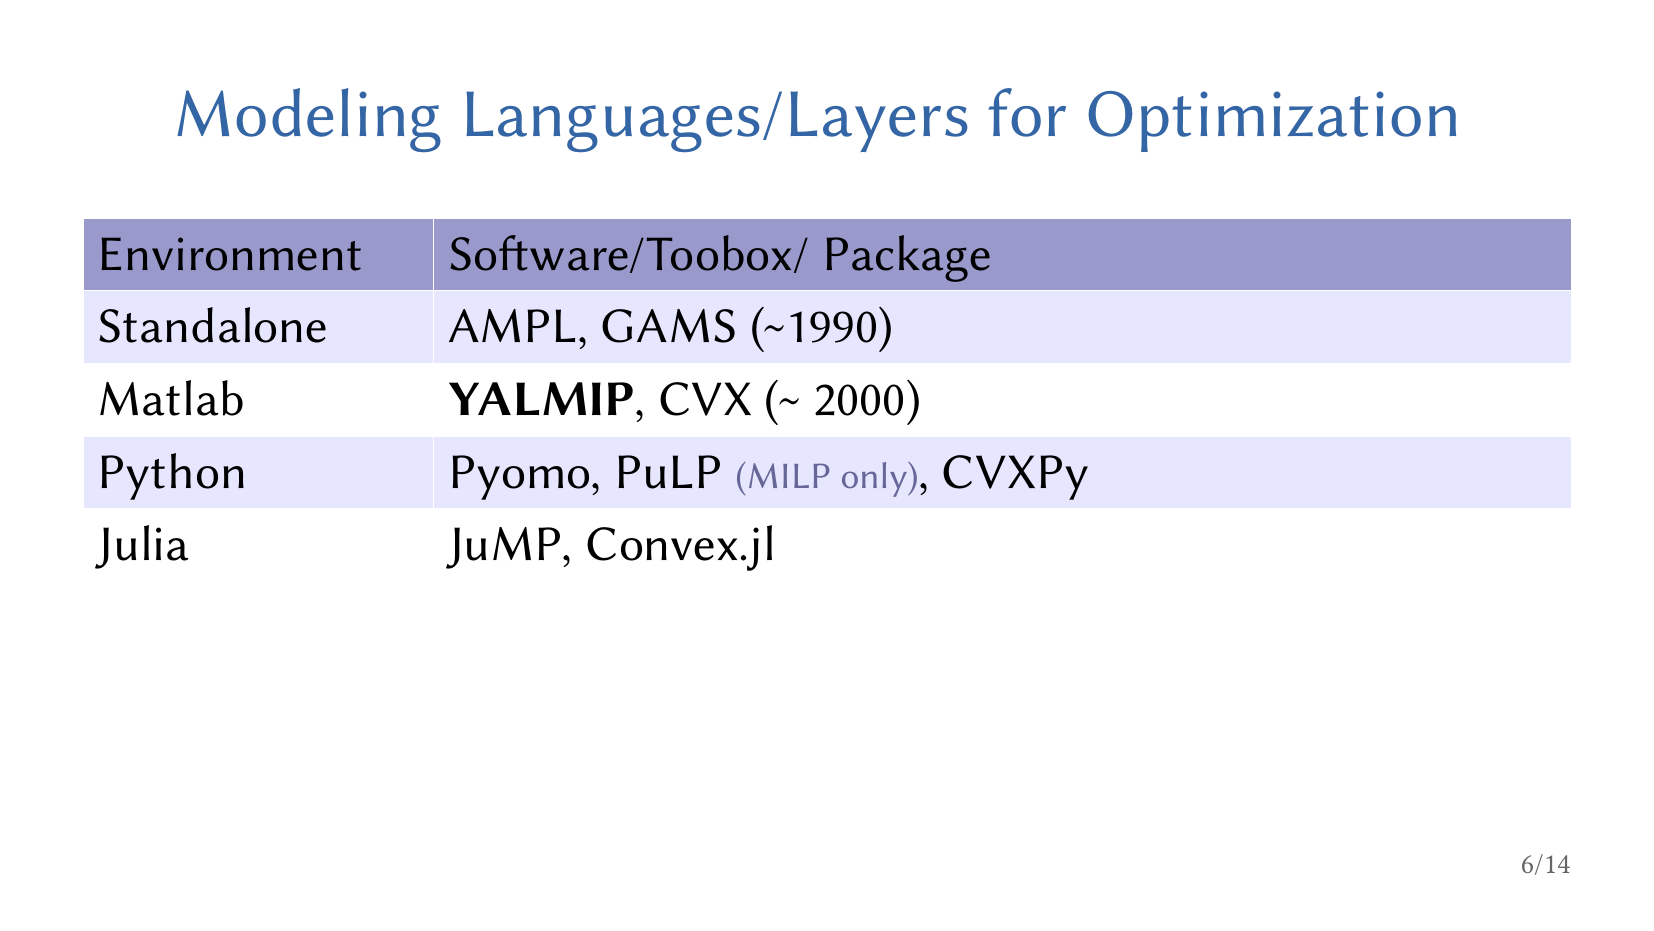

# Modeling Languages/Layers for Optimization
| Environment | Software/Toobox/ Package |
| --- | --- |
| Standalone | AMPL, GAMS (~1990) |
| Matlab | YALMIP, CVX (~ 2000) |
| Python | Pyomo, PuLP (MILP only), CVXPy |
| Julia | JuMP, Convex.jl |
6